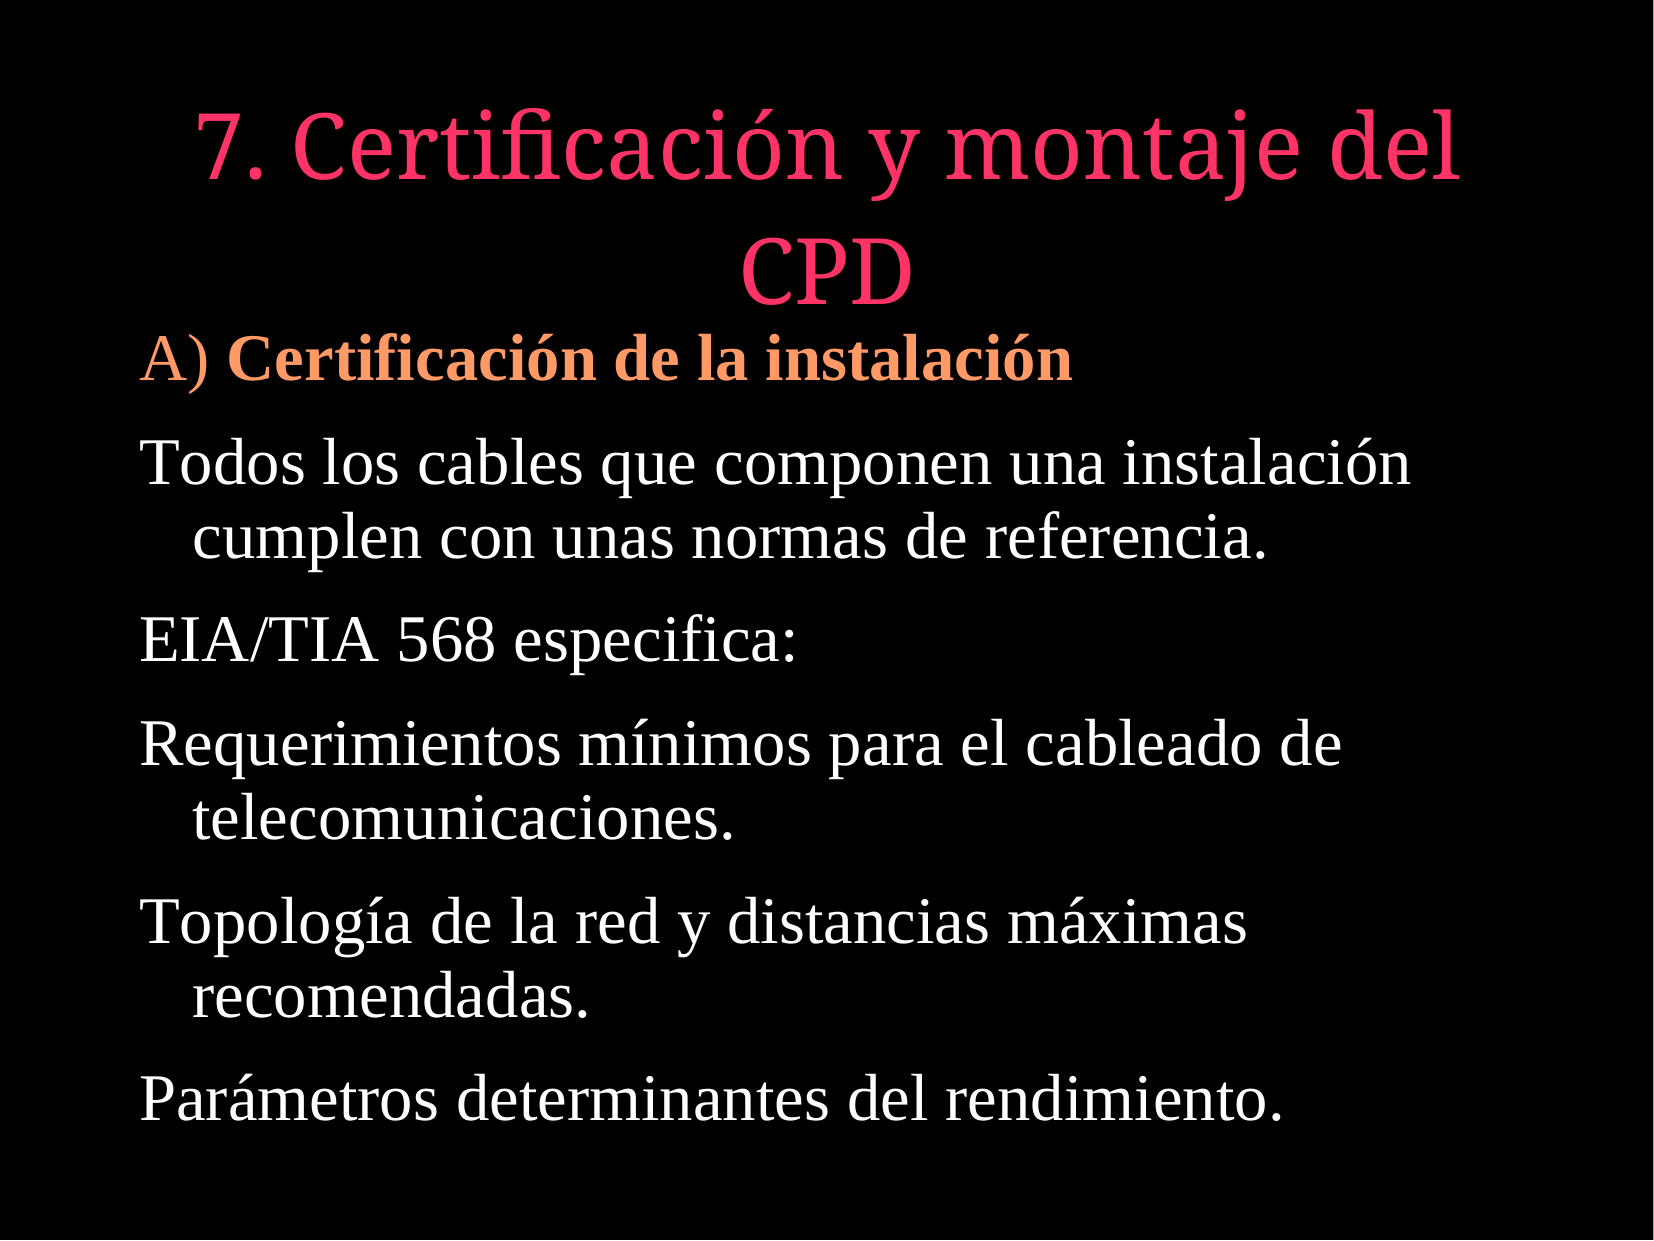

# 7. Certificación y montaje del CPD
A) Certificación de la instalación
Todos los cables que componen una instalación cumplen con unas normas de referencia.
EIA/TIA 568 especifica:
Requerimientos mínimos para el cableado de telecomunicaciones.
Topología de la red y distancias máximas recomendadas.
Parámetros determinantes del rendimiento.